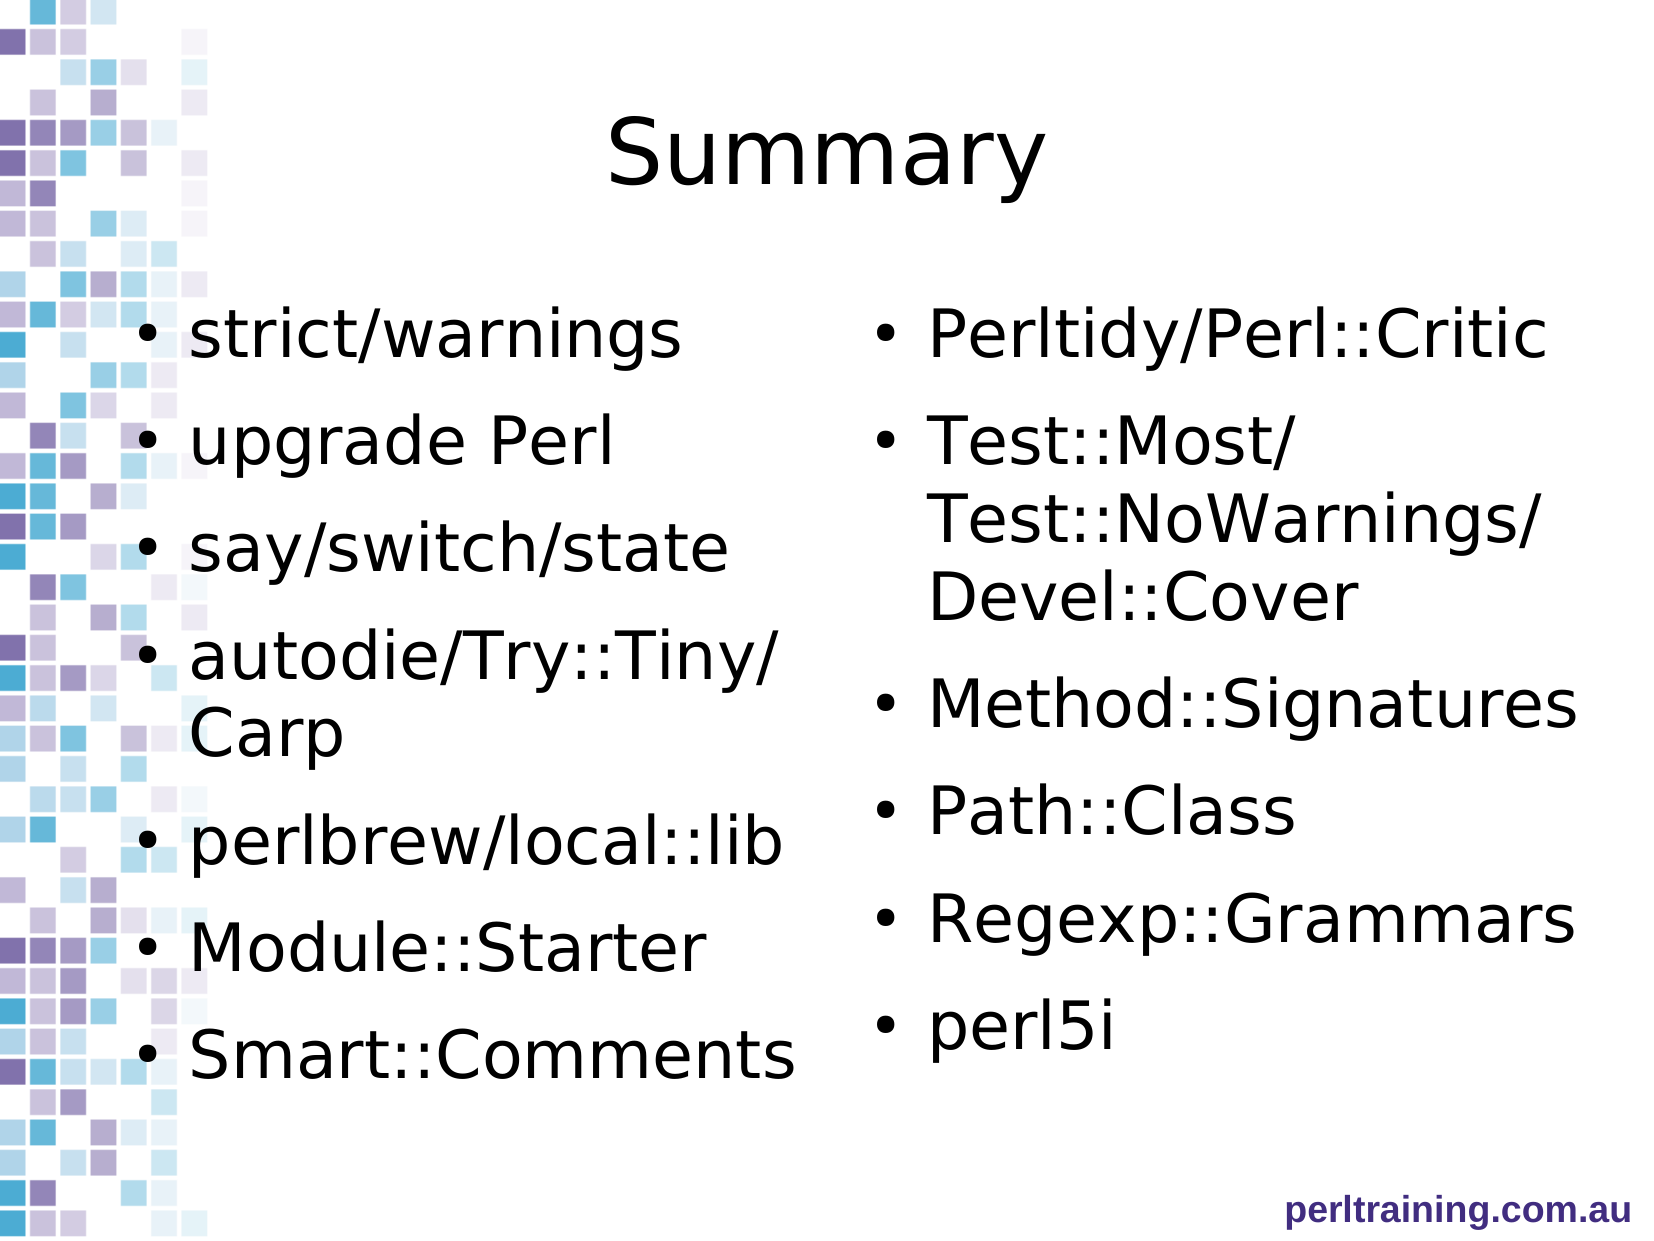

# Summary
strict/warnings
upgrade Perl
say/switch/state
autodie/Try::Tiny/ Carp
perlbrew/local::lib
Module::Starter
Smart::Comments
Perltidy/Perl::Critic
Test::Most/ Test::NoWarnings/ Devel::Cover
Method::Signatures
Path::Class
Regexp::Grammars
perl5i